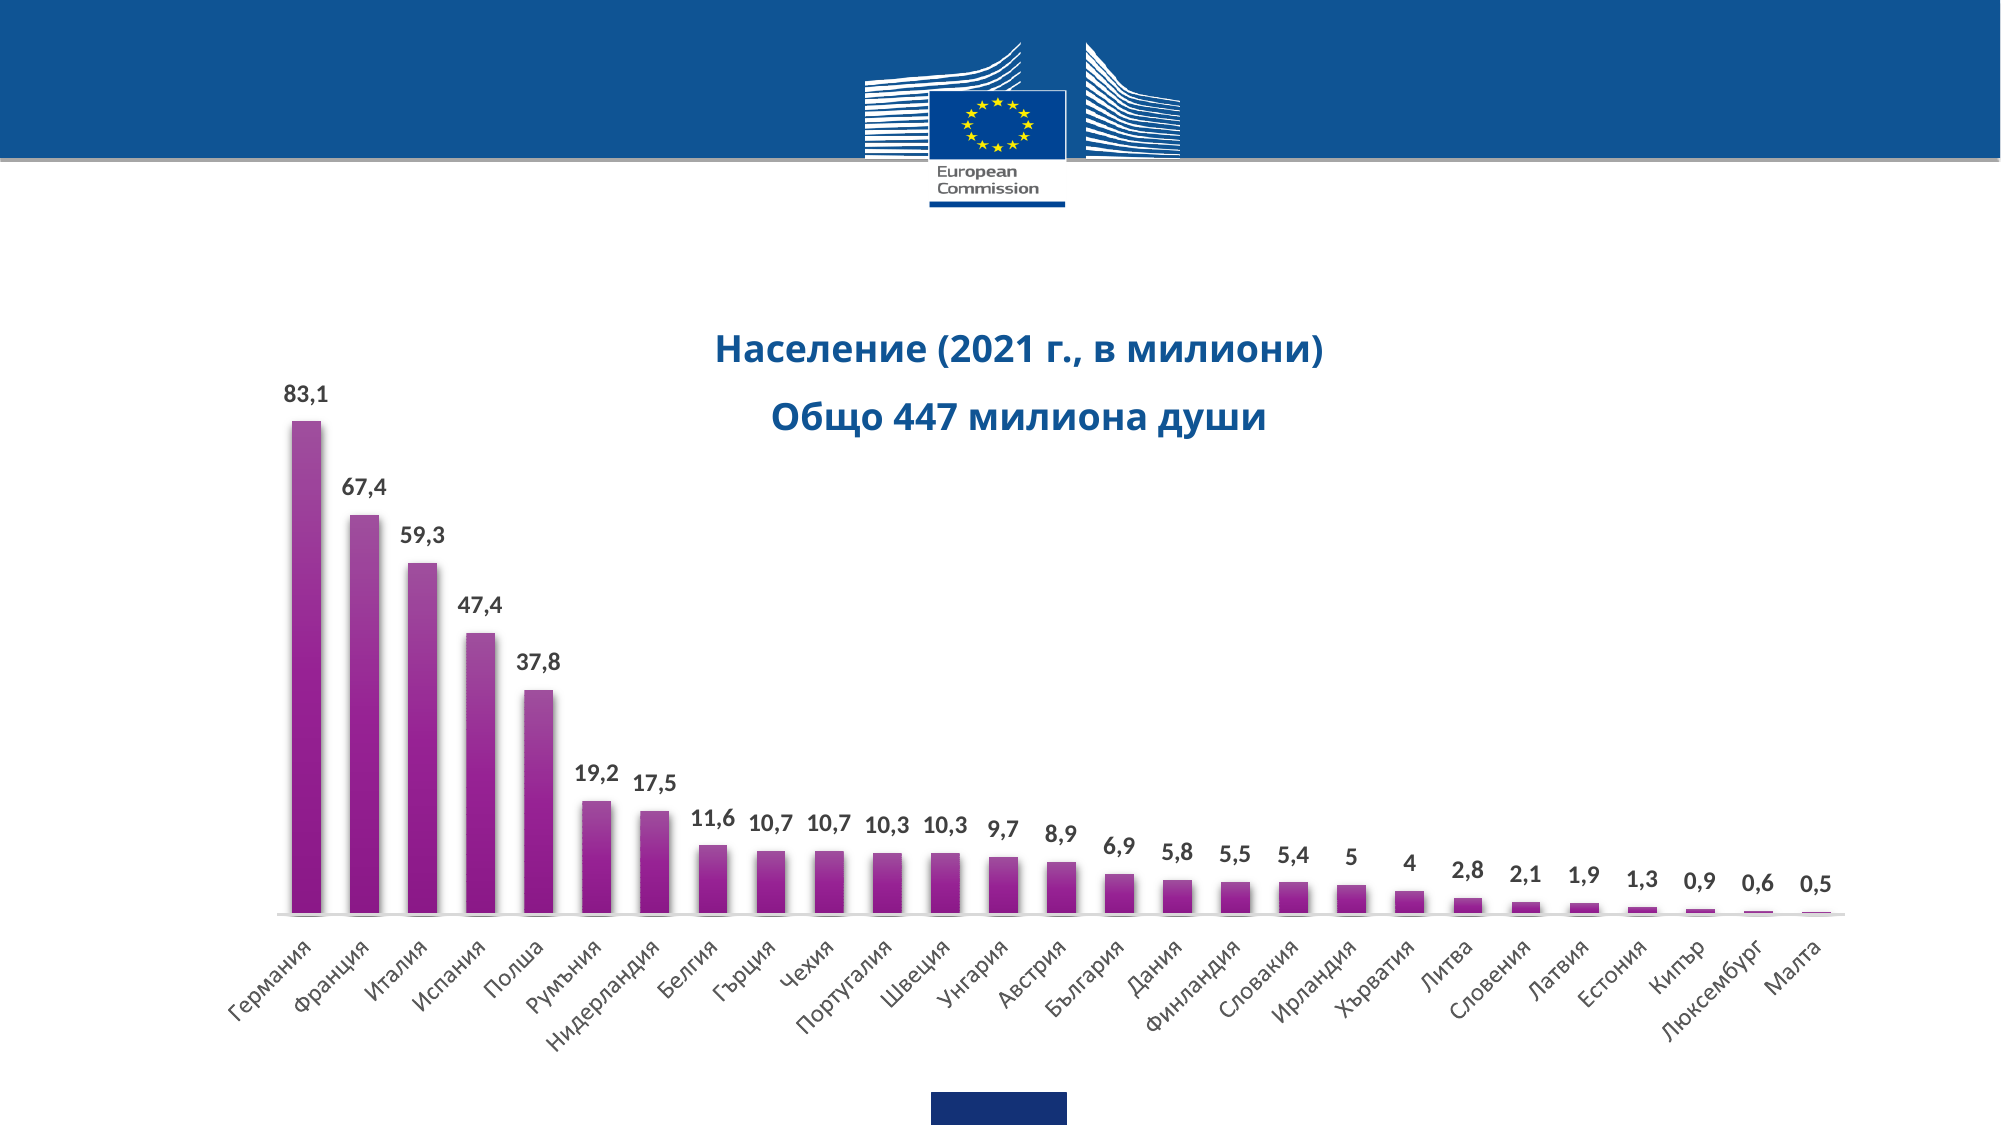

Население (2021 г., в милиони)
Общо 447 милиона души